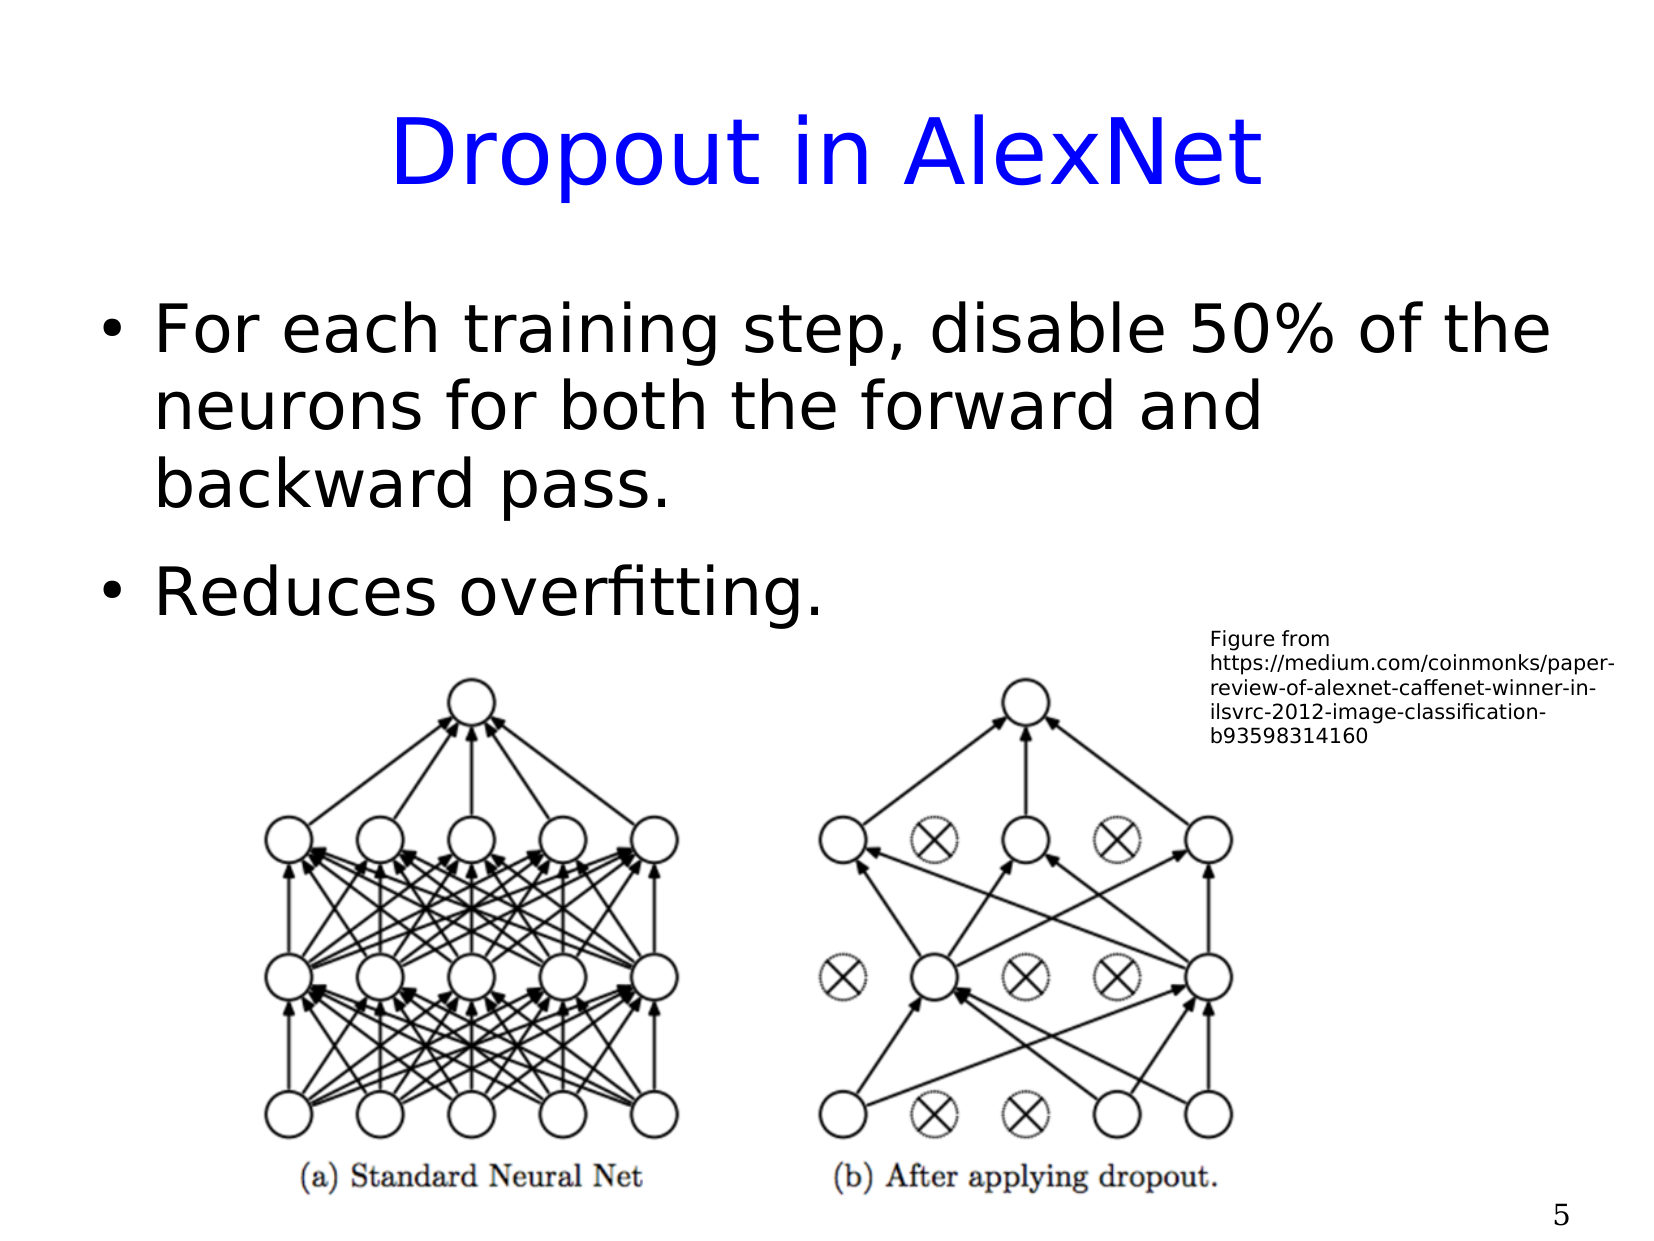

# Dropout in AlexNet
For each training step, disable 50% of the neurons for both the forward and backward pass.
Reduces overfitting.
Figure from https://medium.com/coinmonks/paper-review-of-alexnet-caffenet-winner-in-ilsvrc-2012-image-classification-b93598314160
5